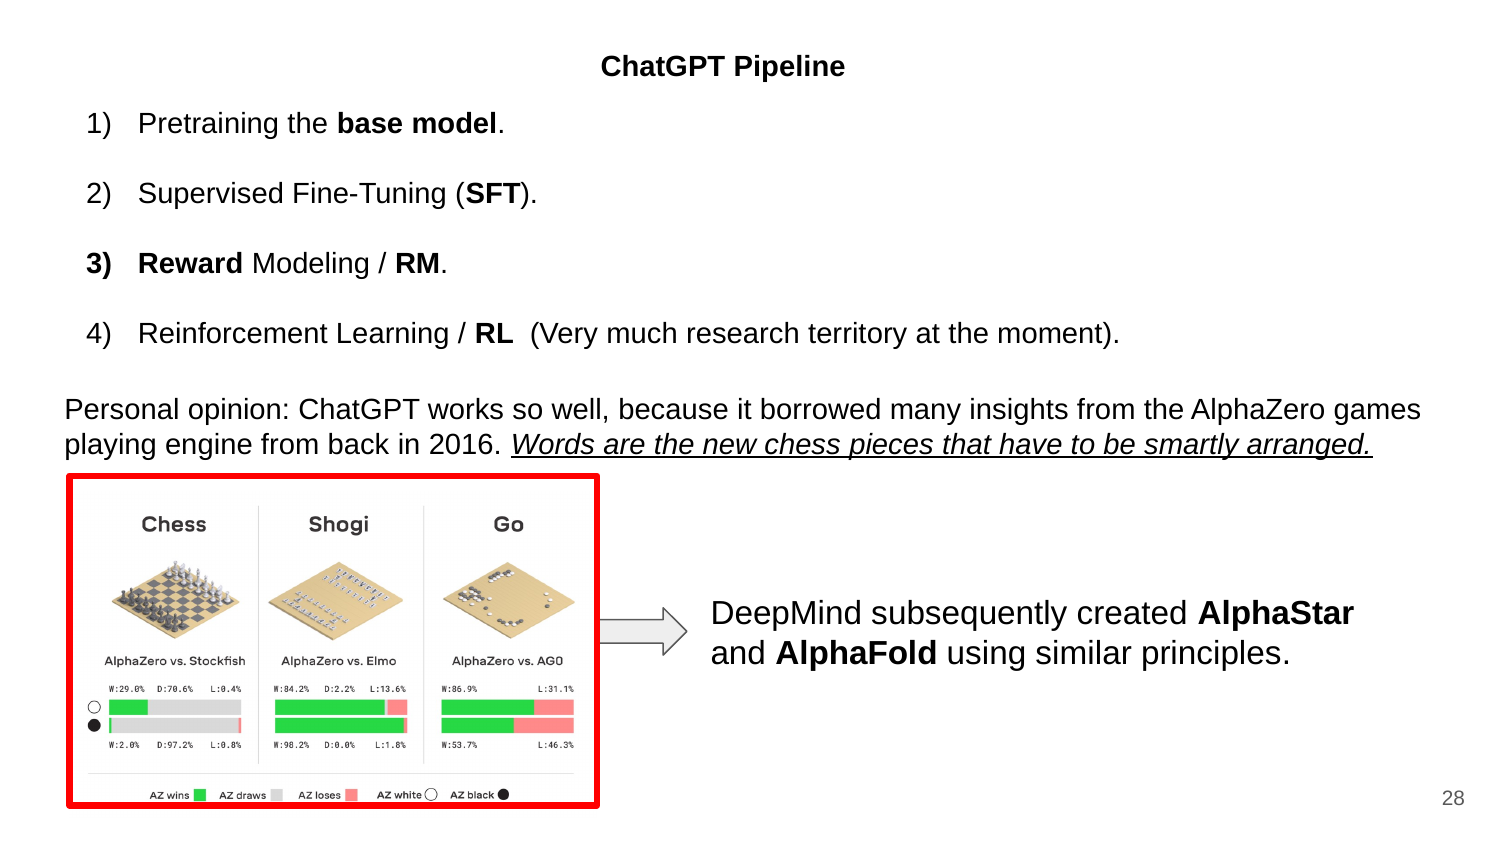

ChatGPT Pipeline
Pretraining the base model.
Supervised Fine-Tuning (SFT).
Reward Modeling / RM.
Reinforcement Learning / RL (Very much research territory at the moment).
Personal opinion: ChatGPT works so well, because it borrowed many insights from the AlphaZero games playing engine from back in 2016. Words are the new chess pieces that have to be smartly arranged.
DeepMind subsequently created AlphaStar and AlphaFold using similar principles.